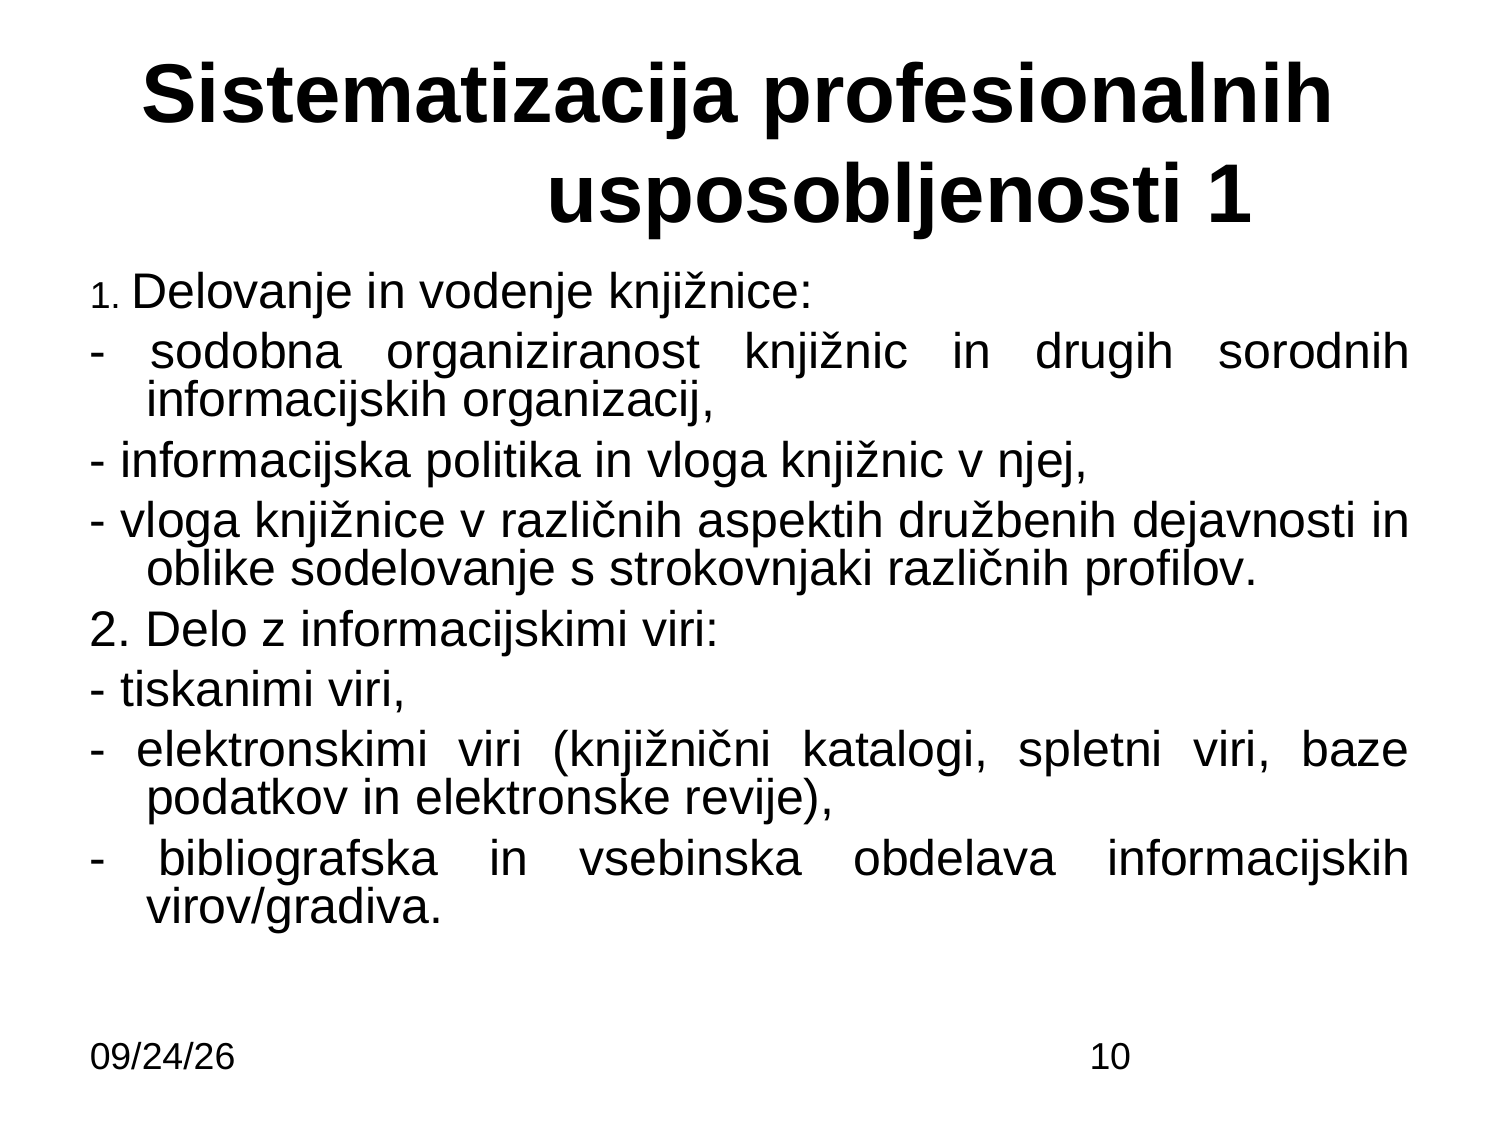

# Sistematizacija profesionalnih 		usposobljenosti 1
1. Delovanje in vodenje knjižnice:
- sodobna organiziranost knjižnic in drugih sorodnih informacijskih organizacij,
- informacijska politika in vloga knjižnic v njej,
- vloga knjižnice v različnih aspektih družbenih dejavnosti in oblike sodelovanje s strokovnjaki različnih profilov.
2. Delo z informacijskimi viri:
- tiskanimi viri,
- elektronskimi viri (knjižnični katalogi, spletni viri, baze podatkov in elektronske revije),
- bibliografska in vsebinska obdelava informacijskih virov/gradiva.
10